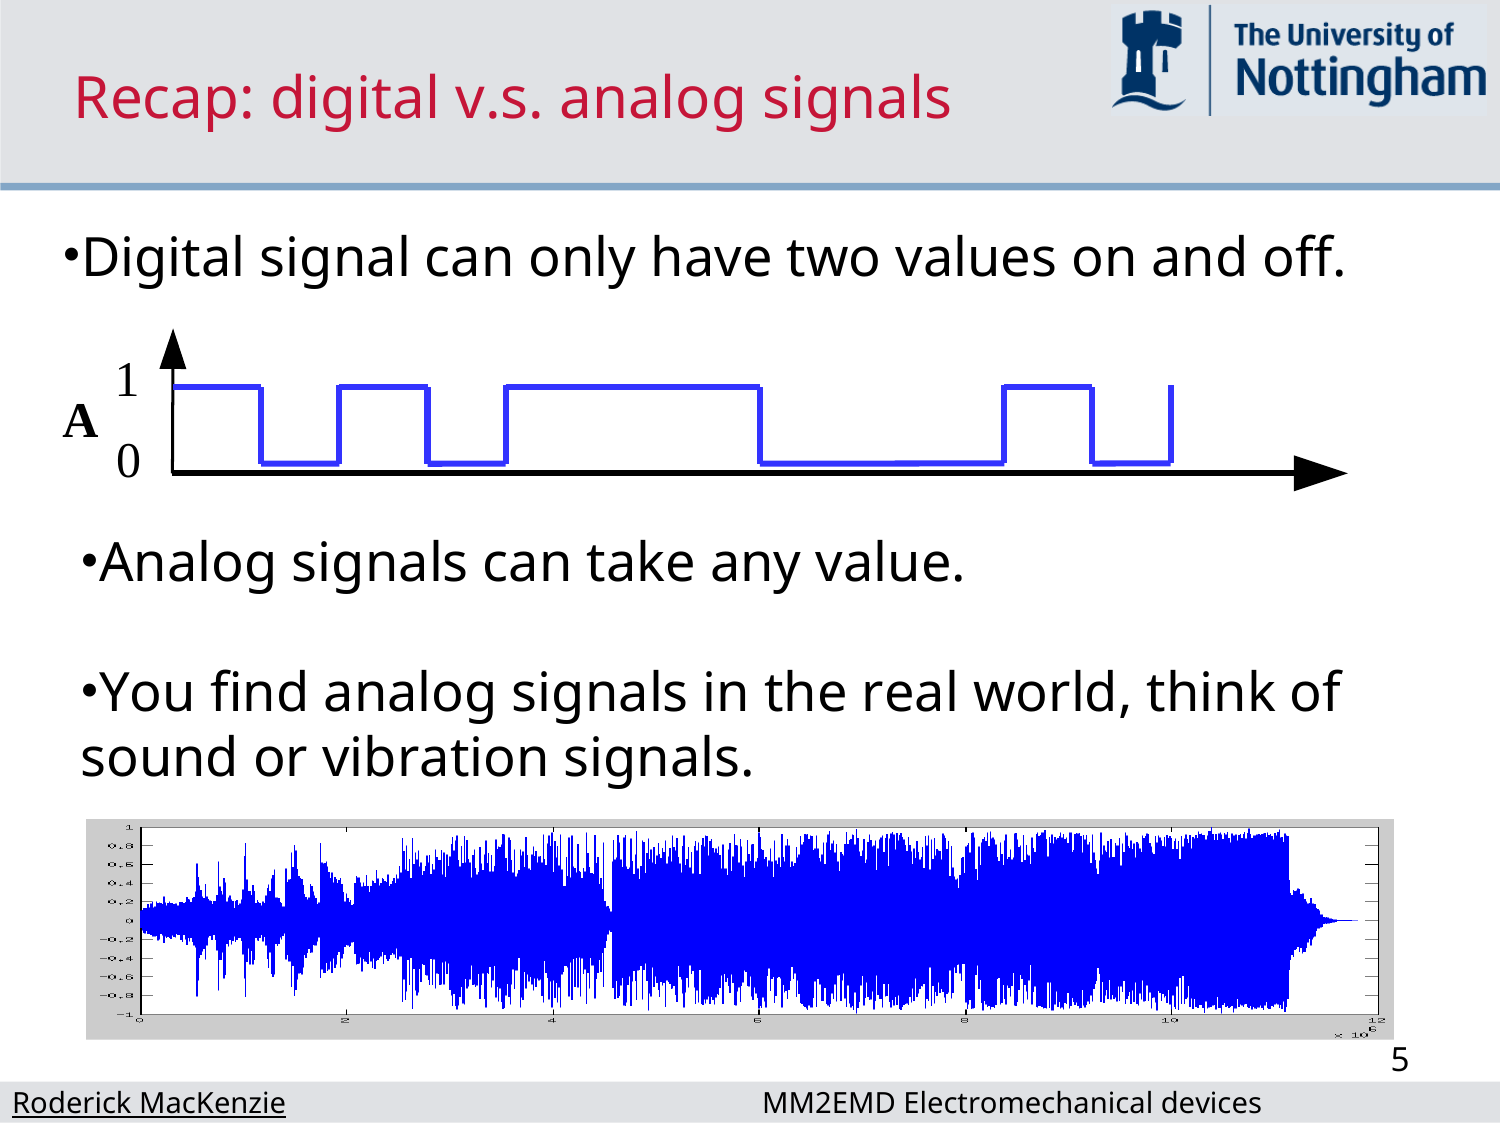

# Recap: digital v.s. analog signals
Digital signal can only have two values on and off.
1
A
0
Analog signals can take any value.
You find analog signals in the real world, think of sound or vibration signals.